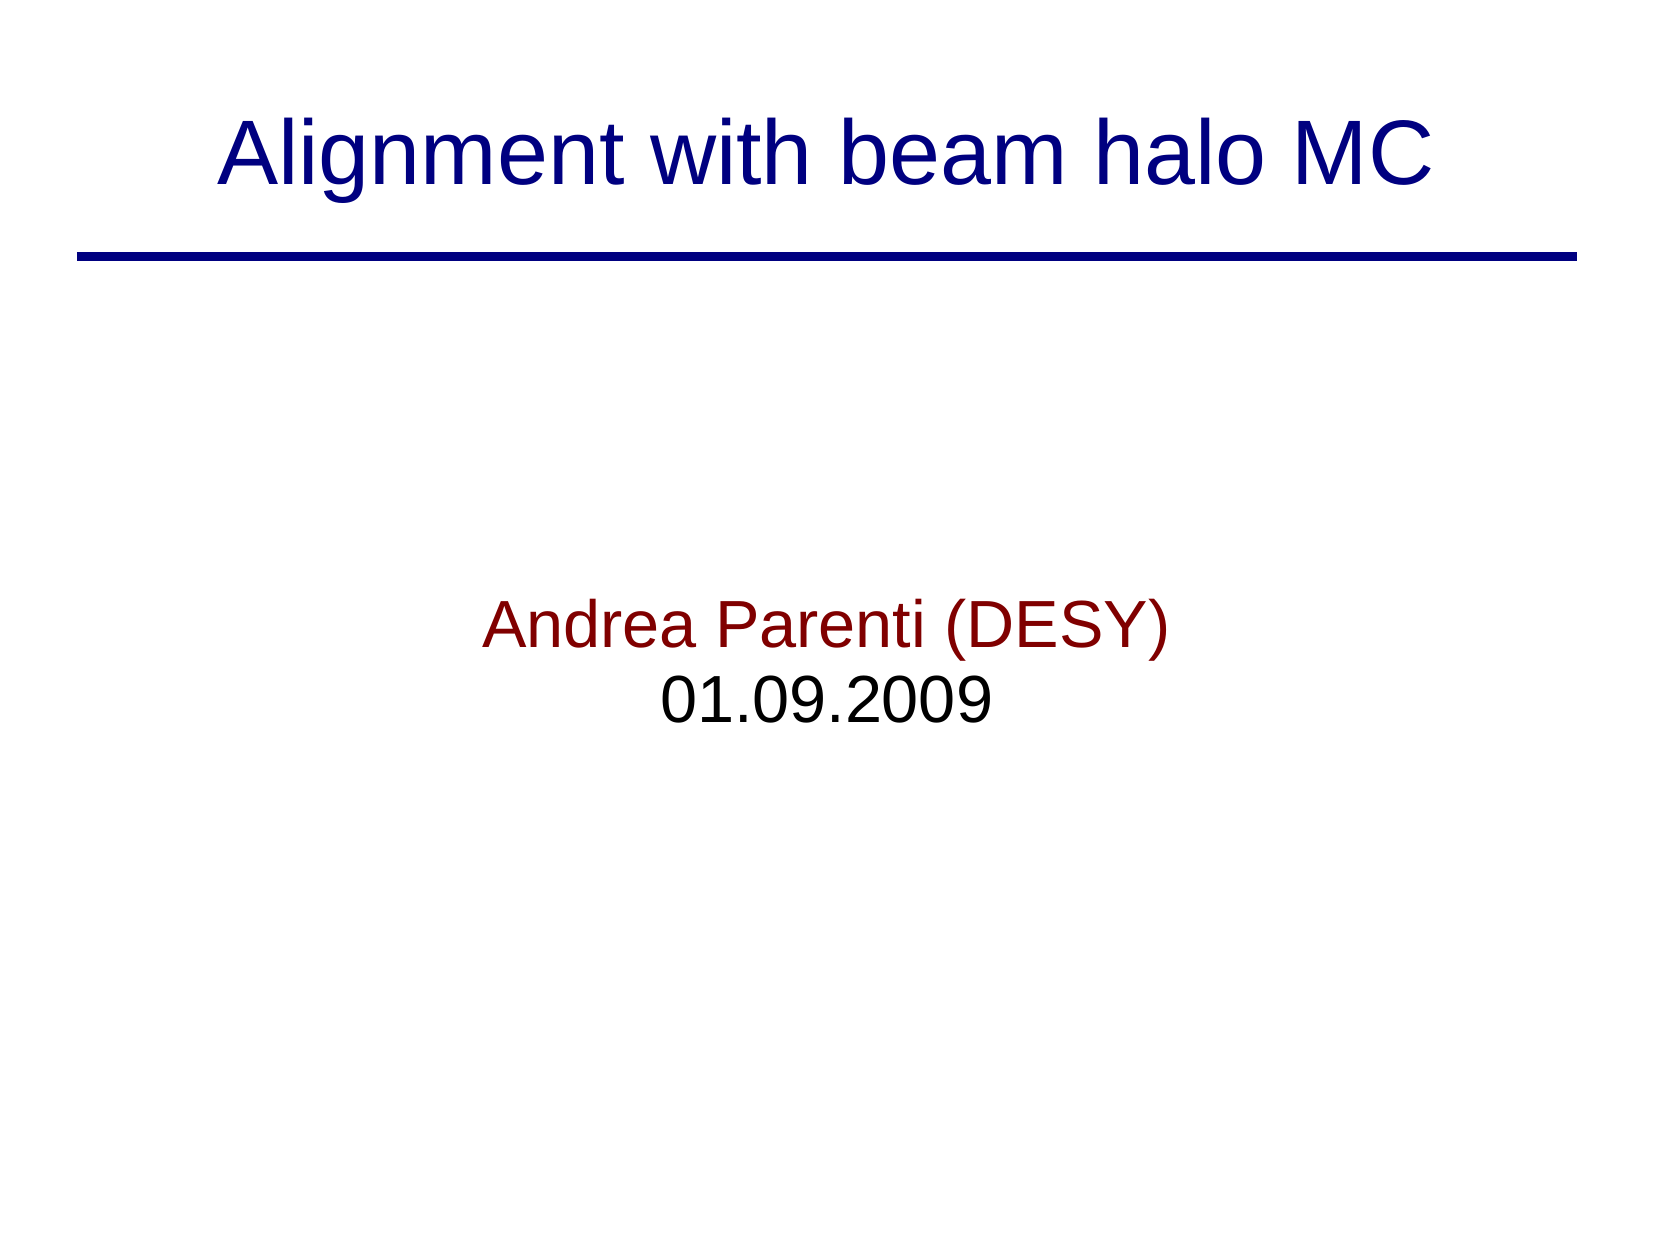

# Alignment with beam halo MC
Andrea Parenti (DESY)
01.09.2009